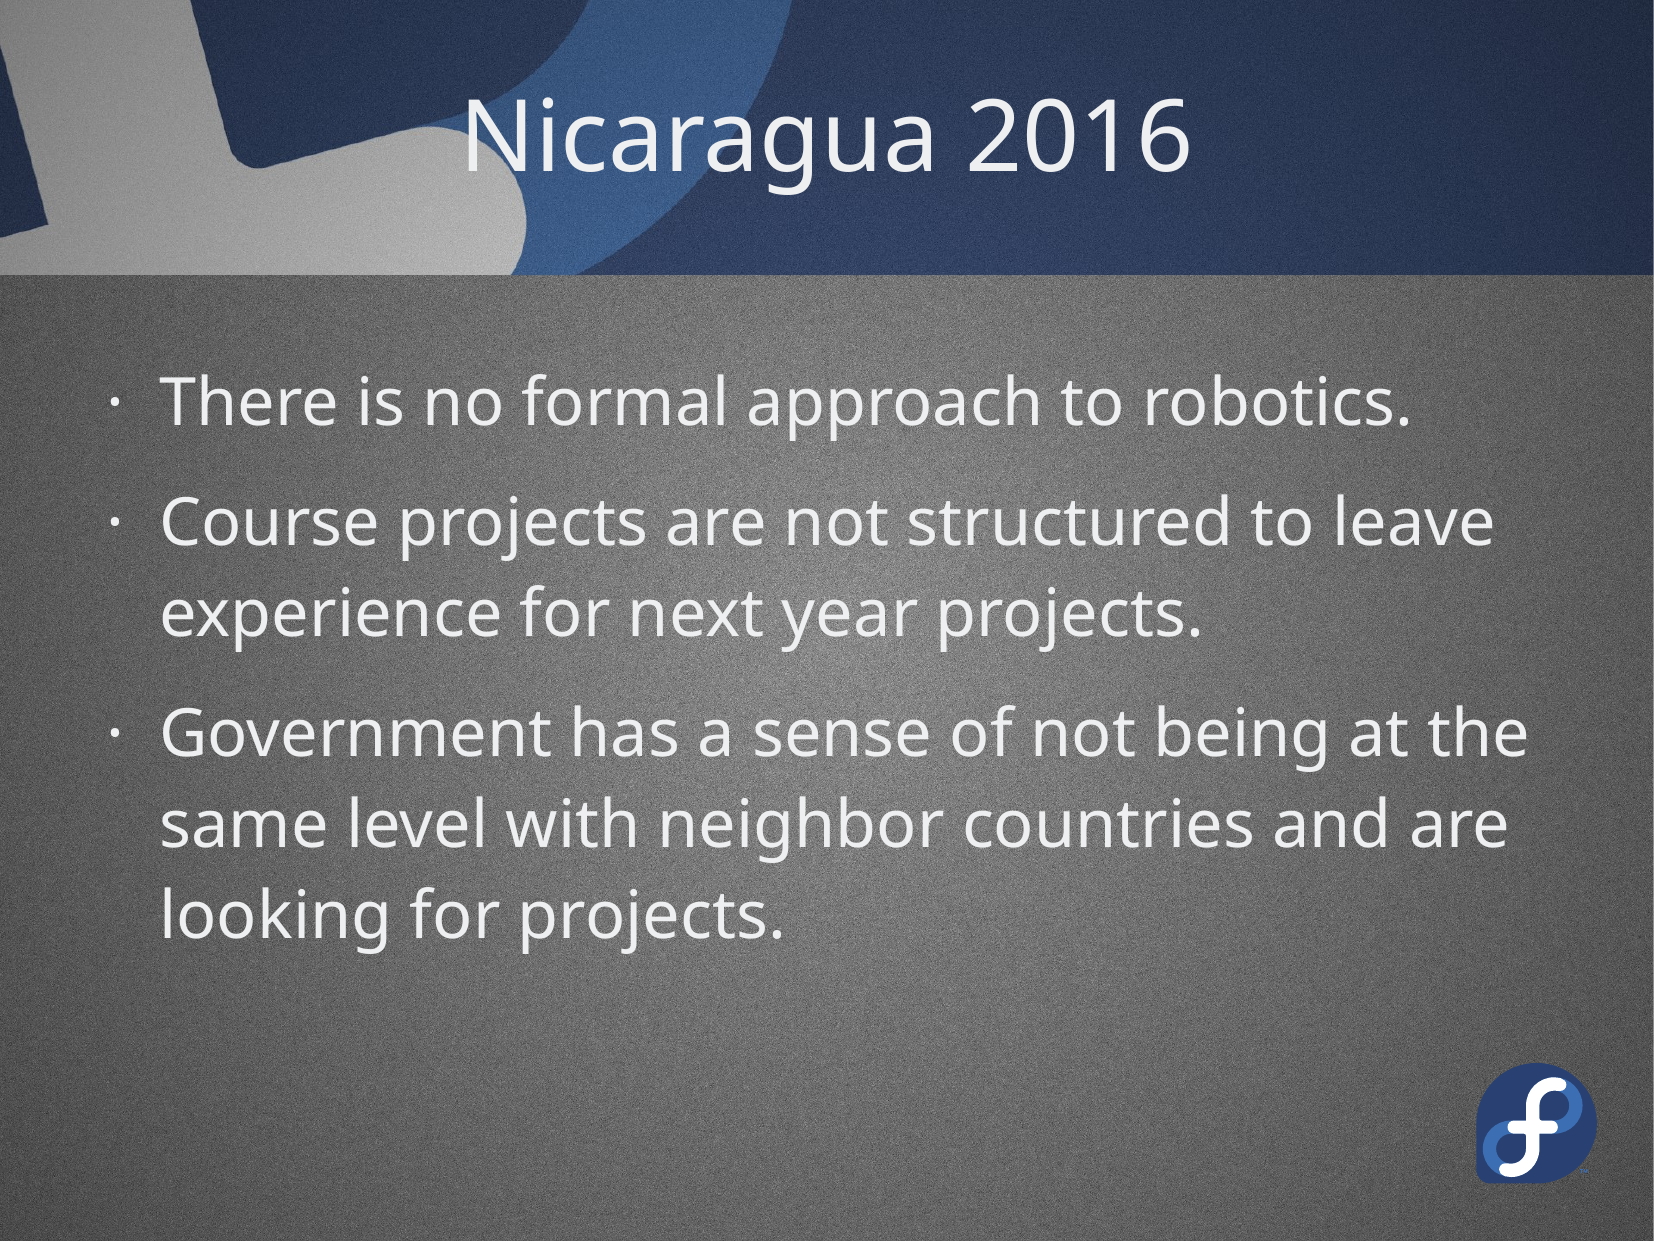

# Nicaragua 2016
There is no formal approach to robotics.
Course projects are not structured to leave experience for next year projects.
Government has a sense of not being at the same level with neighbor countries and are looking for projects.